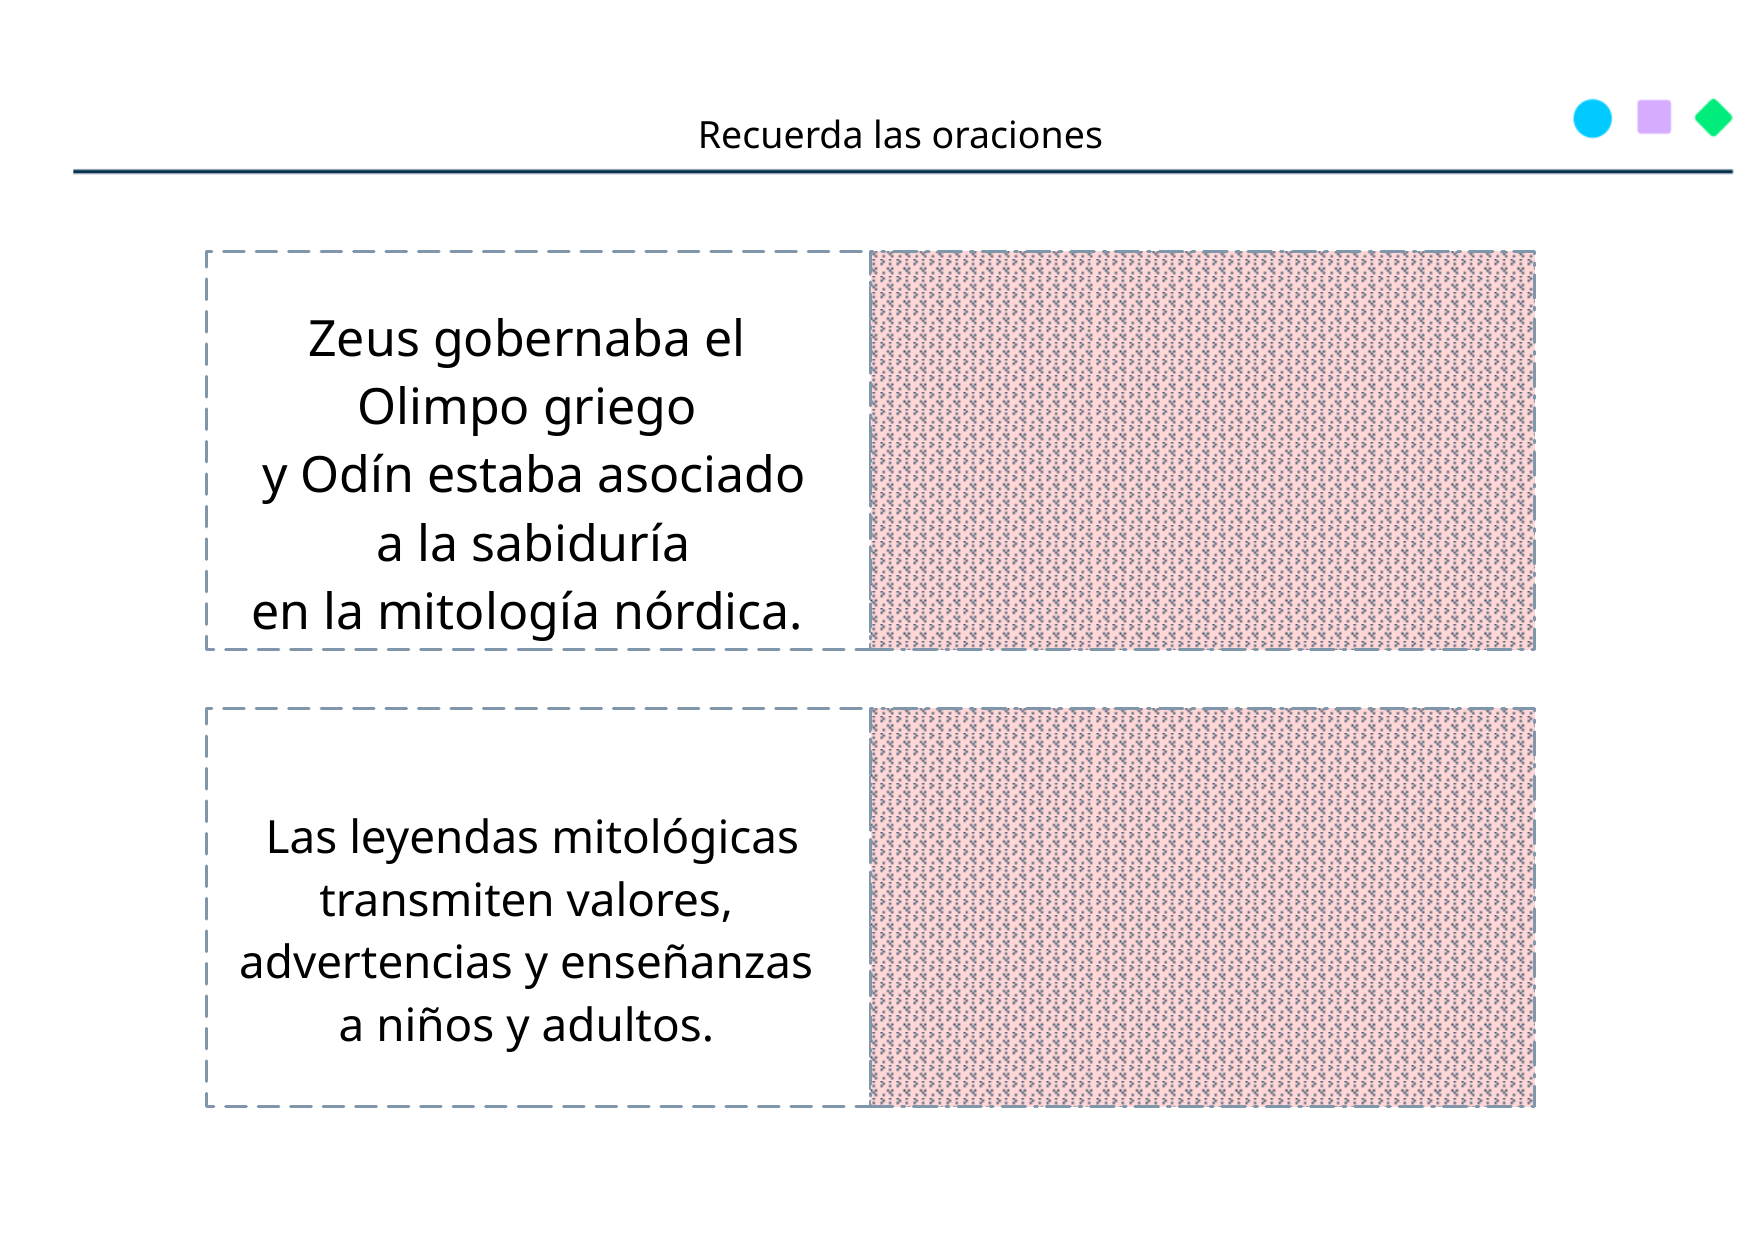

Recuerda las oraciones
Zeus gobernaba el
Olimpo griego
y Odín estaba asociado
 a la sabiduría
en la mitología nórdica.
Las leyendas mitológicas
transmiten valores,
advertencias y enseñanzas
a niños y adultos.